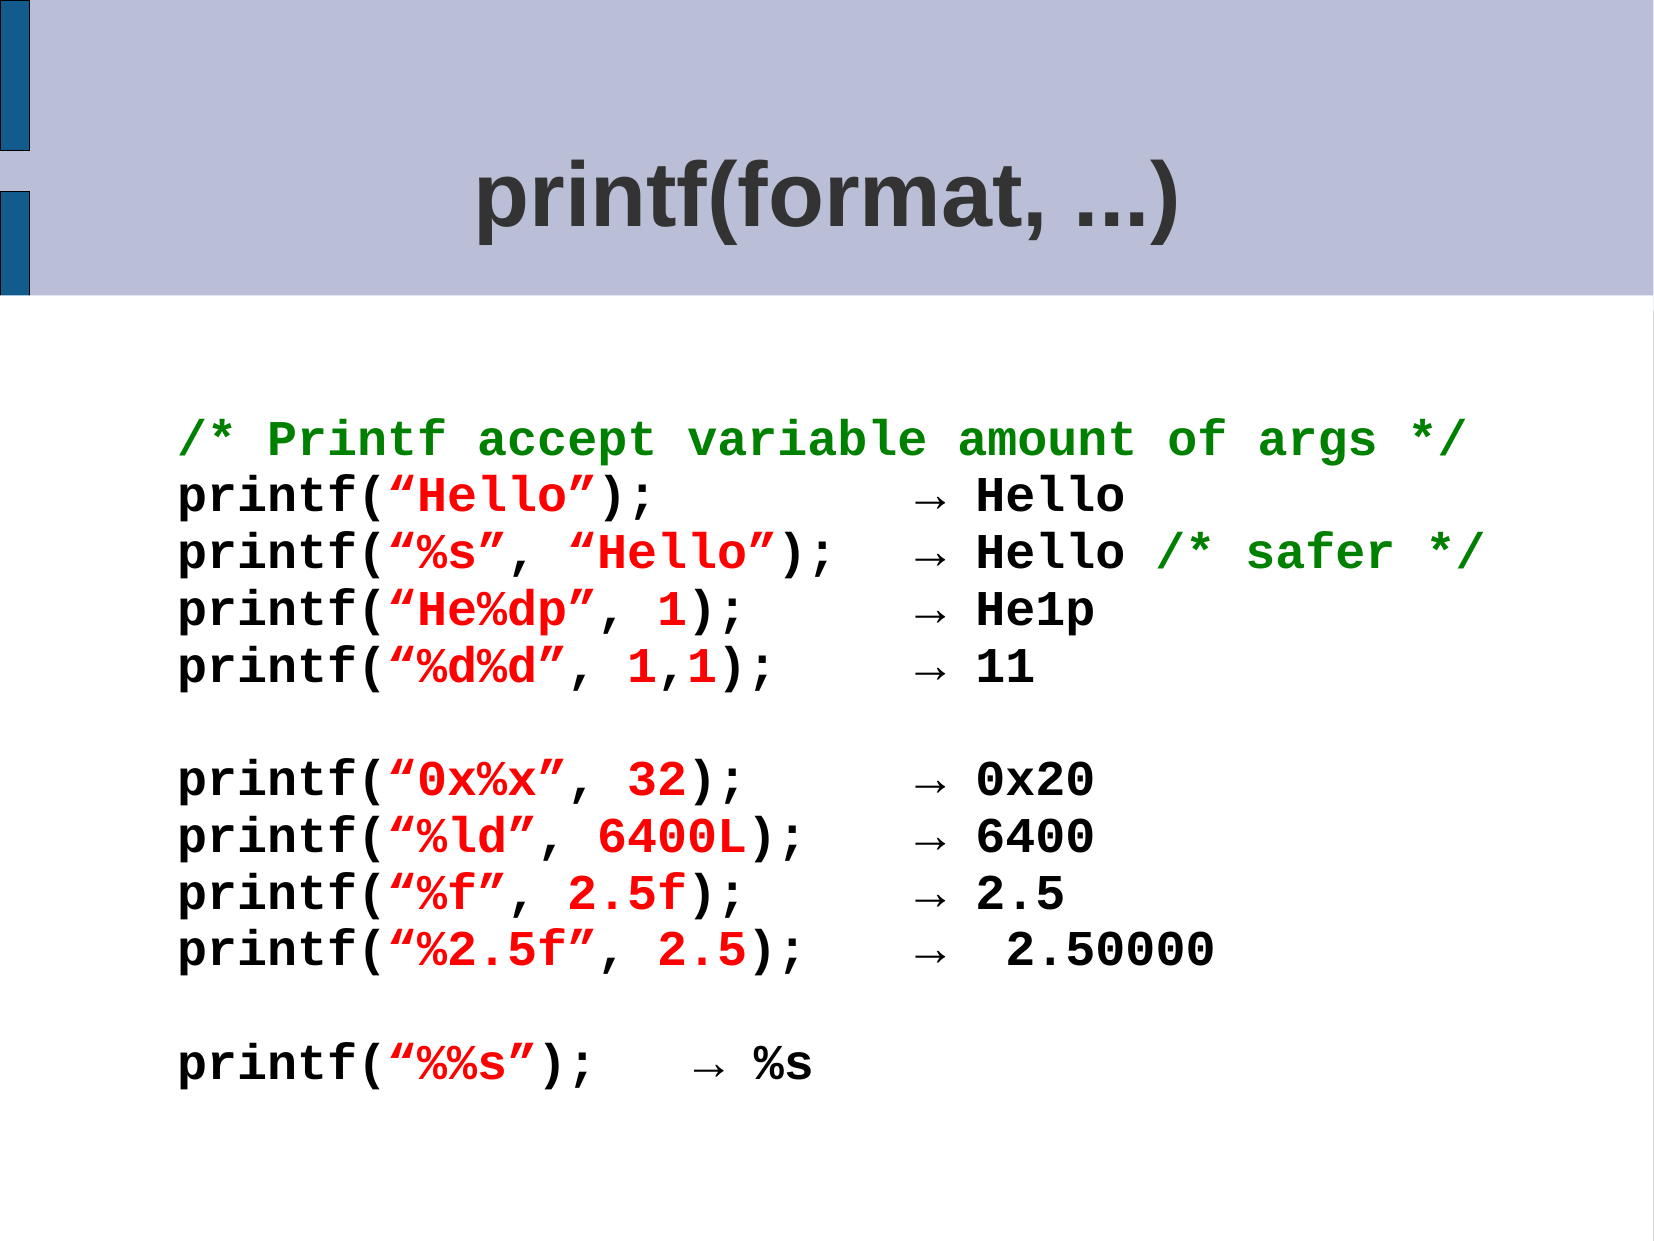

# printf(format, ...)
/* Printf accept variable amount of args */
printf(“Hello”);				→ Hello
printf(“%s”, “Hello”); 	→ Hello /* safer */
printf(“He%dp”, 1);			→ He1p
printf(“%d%d”, 1,1); 		→ 11
printf(“0x%x”, 32);			→ 0x20
printf(“%ld”, 6400L); 	→ 6400
printf(“%f”, 2.5f);			→ 2.5
printf(“%2.5f”, 2.5); 	→ 2.50000
printf(“%%s”); 	→ %s